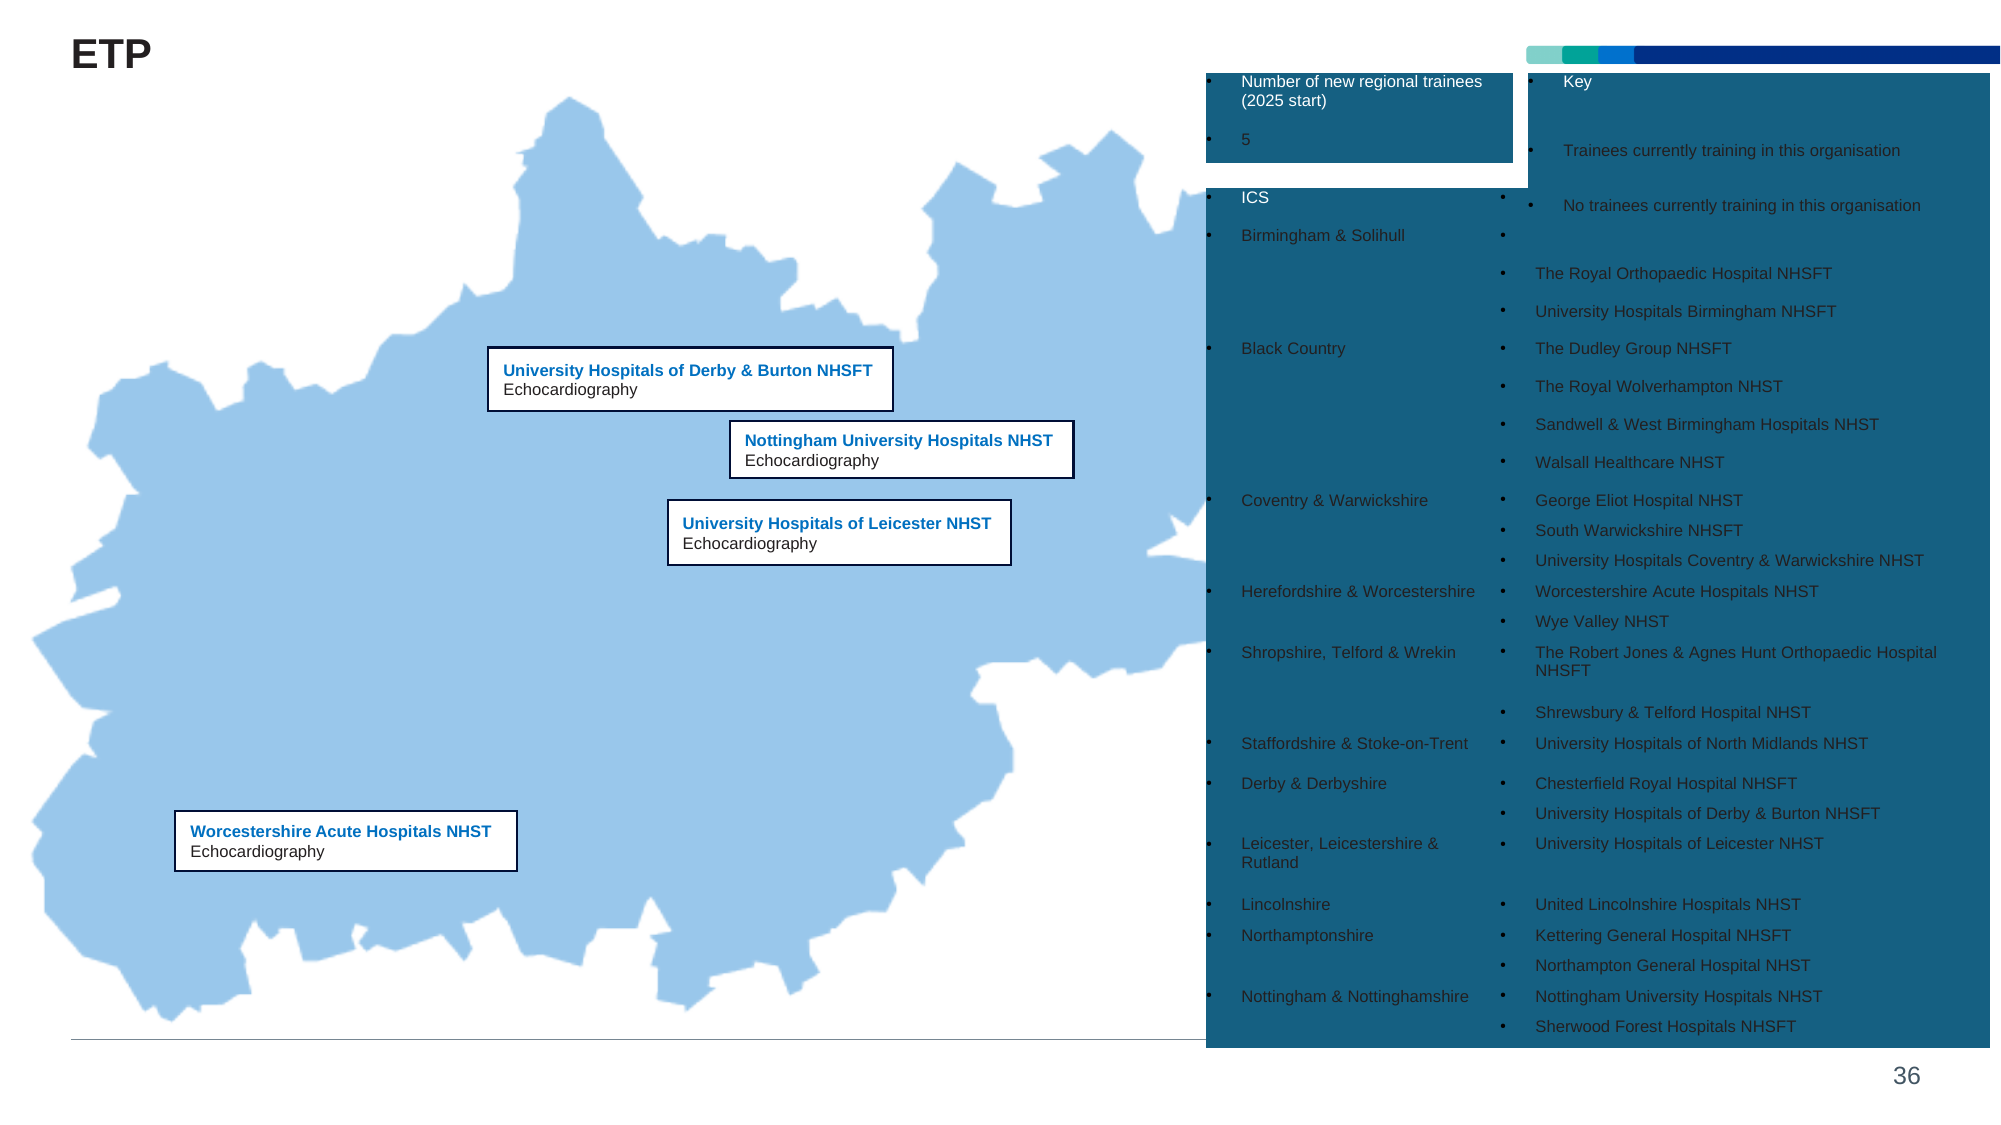

# ETP
| Number of new regional trainees (2025 start) |
| --- |
| 5 |
| Key | |
| --- | --- |
| Trainees currently training in this organisation | |
| No trainees currently training in this organisation | |
| ICS | Organisation |
| --- | --- |
| Birmingham & Solihull | Birmingham Women’s & Children’s NHSFT |
| | The Royal Orthopaedic Hospital NHSFT |
| | University Hospitals Birmingham NHSFT |
| Black Country | The Dudley Group NHSFT |
| | The Royal Wolverhampton NHST |
| | Sandwell & West Birmingham Hospitals NHST |
| | Walsall Healthcare NHST |
| Coventry & Warwickshire | George Eliot Hospital NHST |
| | South Warwickshire NHSFT |
| | University Hospitals Coventry & Warwickshire NHST |
| Herefordshire & Worcestershire | Worcestershire Acute Hospitals NHST |
| | Wye Valley NHST |
| Shropshire, Telford & Wrekin | The Robert Jones & Agnes Hunt Orthopaedic Hospital NHSFT |
| | Shrewsbury & Telford Hospital NHST |
| Staffordshire & Stoke-on-Trent | University Hospitals of North Midlands NHST |
| Derby & Derbyshire | Chesterfield Royal Hospital NHSFT |
| | University Hospitals of Derby & Burton NHSFT |
| Leicester, Leicestershire & Rutland | University Hospitals of Leicester NHST |
| Lincolnshire | United Lincolnshire Hospitals NHST |
| Northamptonshire | Kettering General Hospital NHSFT |
| | Northampton General Hospital NHST |
| Nottingham & Nottinghamshire | Nottingham University Hospitals NHST |
| | Sherwood Forest Hospitals NHSFT |
University Hospitals of Derby & Burton NHSFT
Echocardiography
Nottingham University Hospitals NHST
Echocardiography
University Hospitals of Leicester NHST
Echocardiography
Worcestershire Acute Hospitals NHST
Echocardiography